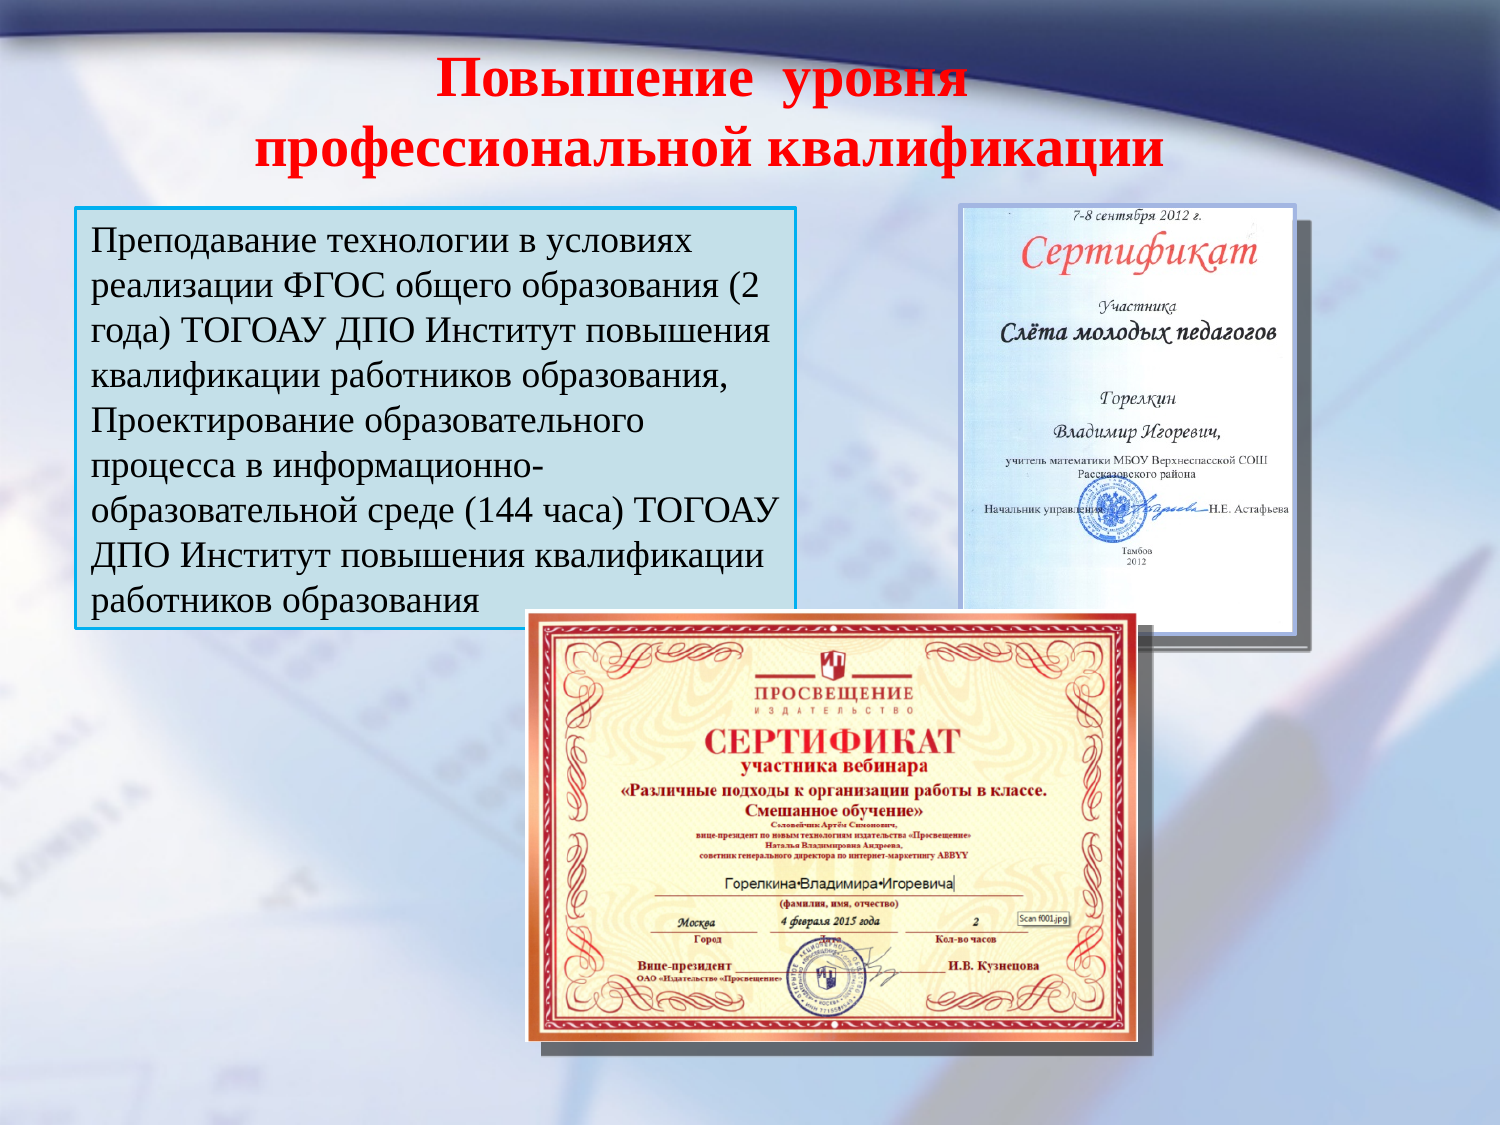

Повышение уровня
профессиональной квалификации
Преподавание технологии в условиях реализации ФГОС общего образования (2 года) ТОГОАУ ДПО Институт повышения квалификации работников образования, Проектирование образовательного процесса в информационно-образовательной среде (144 часа) ТОГОАУ ДПО Институт повышения квалификации работников образования